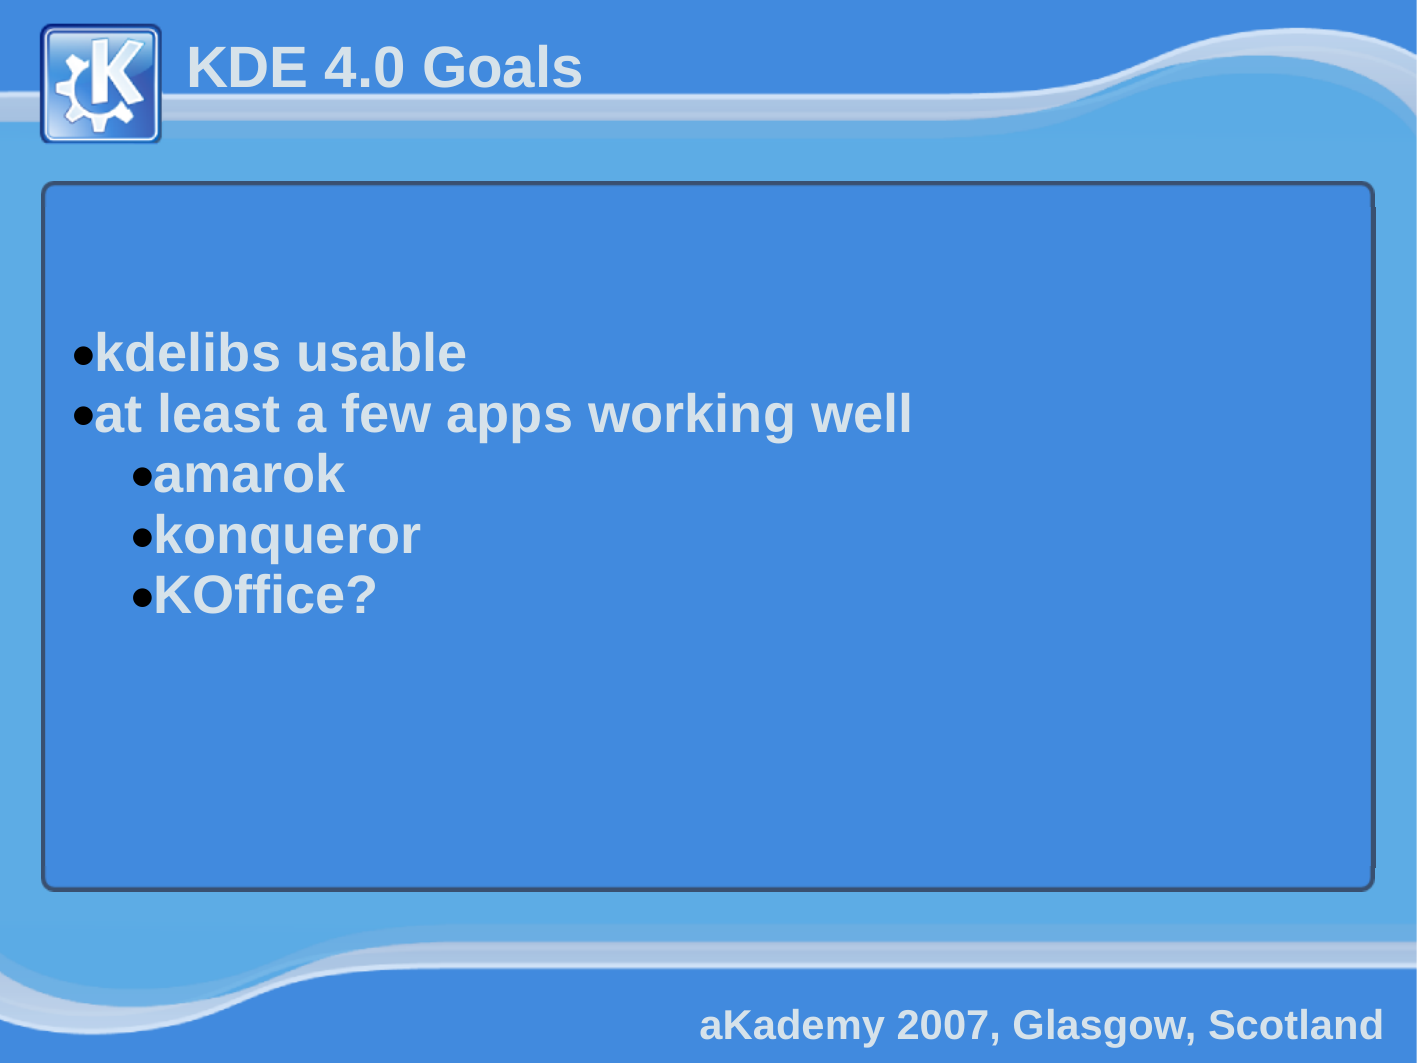

KDE 4.0 Goals
kdelibs usable
at least a few apps working well
amarok
konqueror
KOffice?